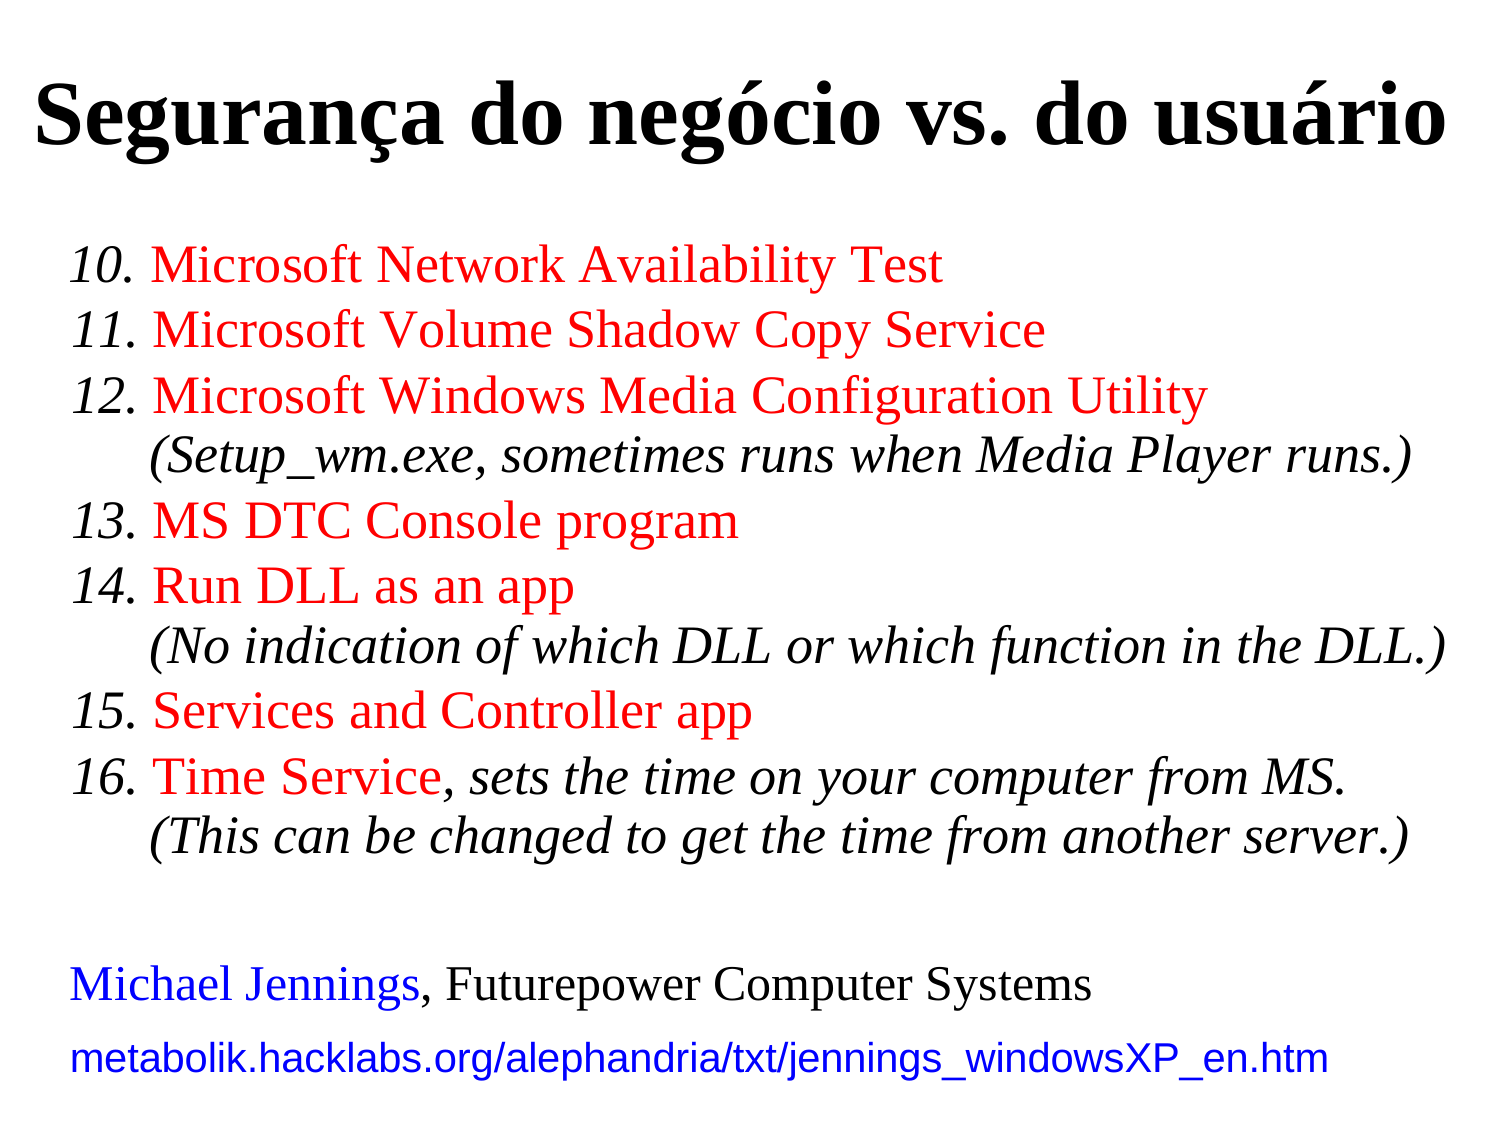

# Segurança do negócio vs. do usuário
 10. Microsoft Network Availability Test
 11. Microsoft Volume Shadow Copy Service
 12. Microsoft Windows Media Configuration Utility (Setup_wm.exe, sometimes runs when Media Player runs.)
 13. MS DTC Console program
 14. Run DLL as an app
(No indication of which DLL or which function in the DLL.)
 15. Services and Controller app
 16. Time Service, sets the time on your computer from MS. (This can be changed to get the time from another server.)
Michael Jennings, Futurepower Computer Systems
metabolik.hacklabs.org/alephandria/txt/jennings_windowsXP_en.htm